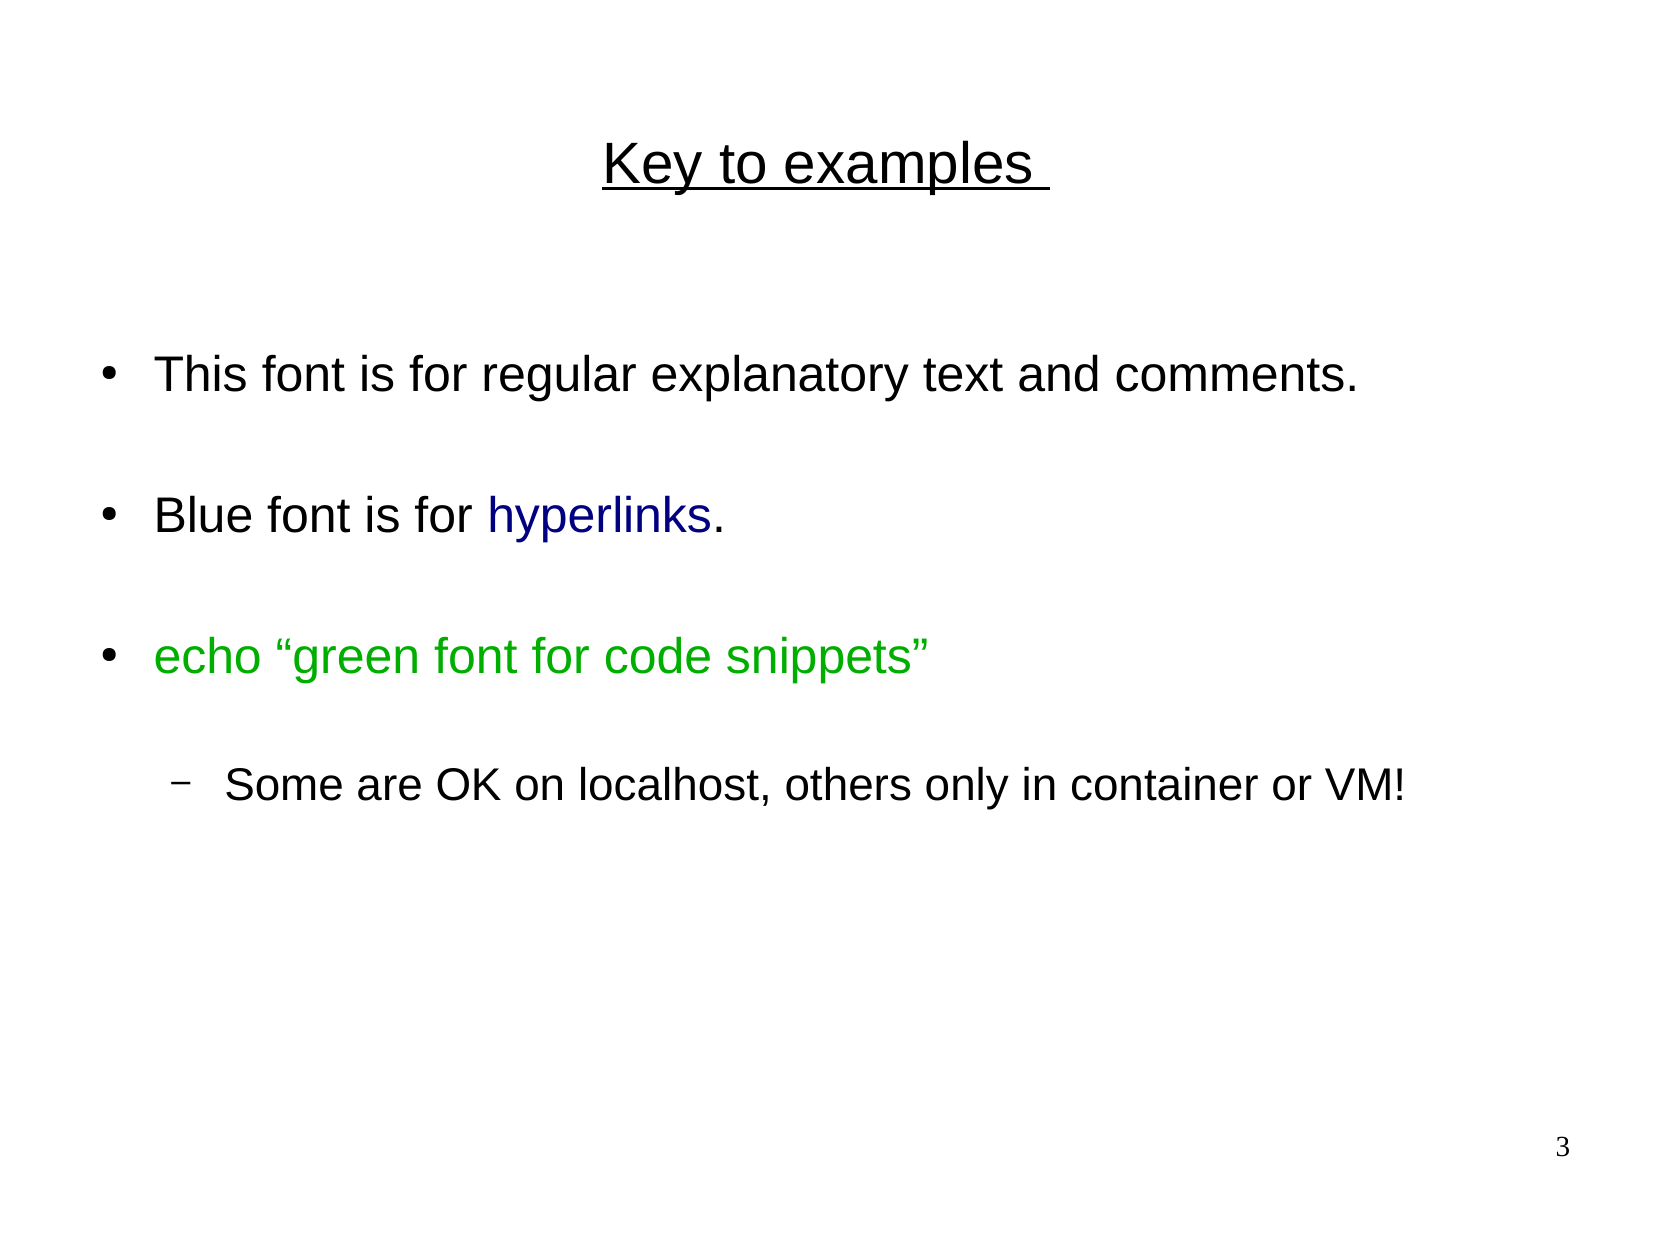

# Key to examples
This font is for regular explanatory text and comments.
Blue font is for hyperlinks.
echo “green font for code snippets”
Some are OK on localhost, others only in container or VM!
3